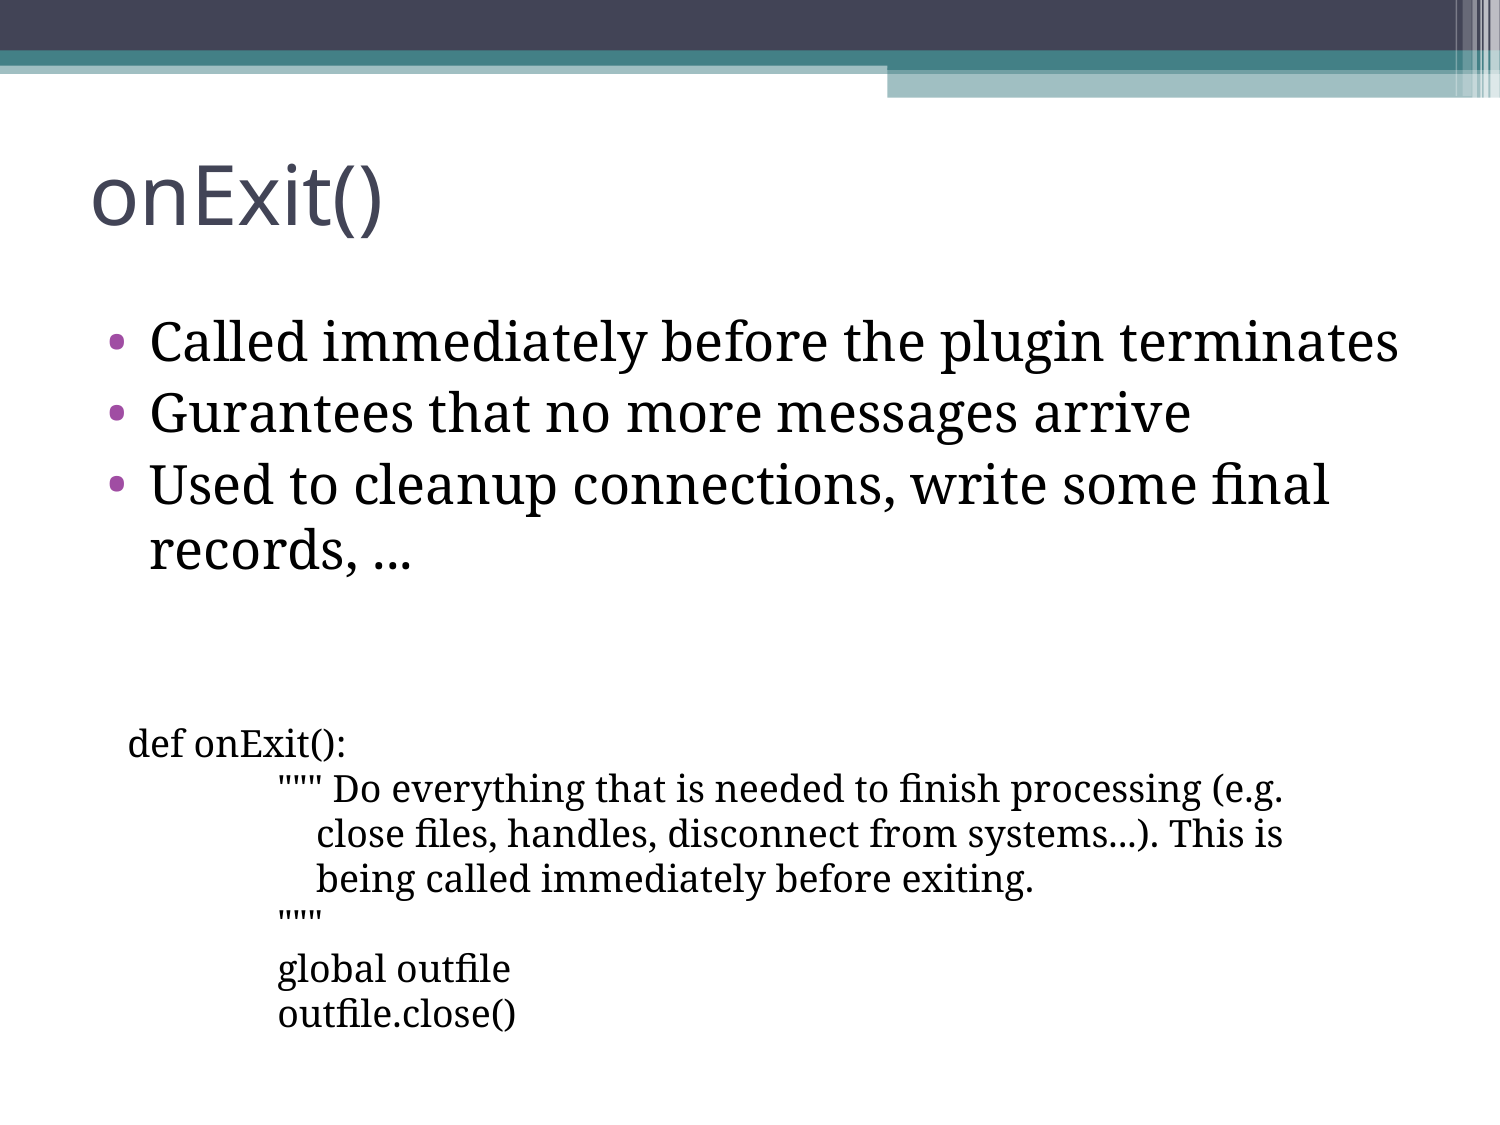

# onExit()
Called immediately before the plugin terminates
Gurantees that no more messages arrive
Used to cleanup connections, write some final records, ...
def onExit():
	""" Do everything that is needed to finish processing (e.g.
	 close files, handles, disconnect from systems...). This is
	 being called immediately before exiting.
	"""
	global outfile
	outfile.close()